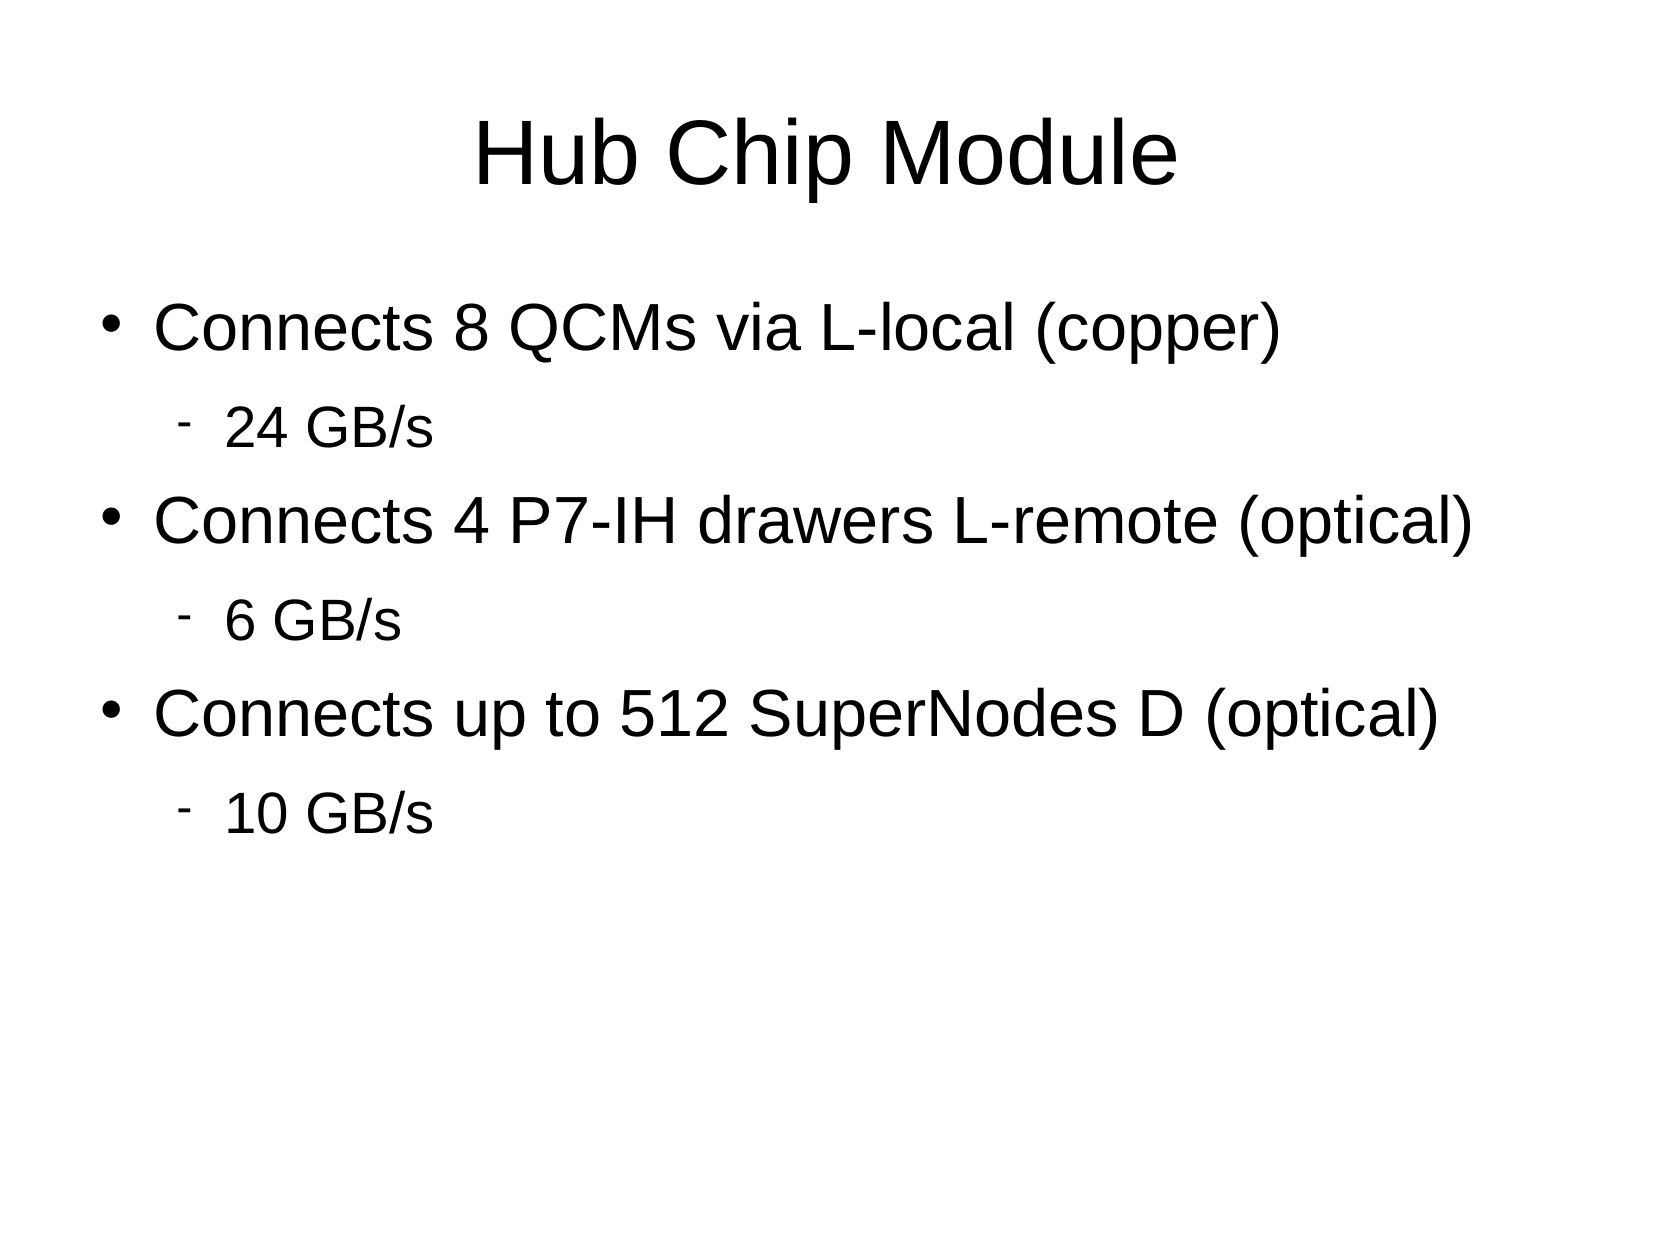

# Hub Chip Module
Connects 8 QCMs via L-local (copper)
24 GB/s
Connects 4 P7-IH drawers L-remote (optical)
6 GB/s
Connects up to 512 SuperNodes D (optical)
10 GB/s